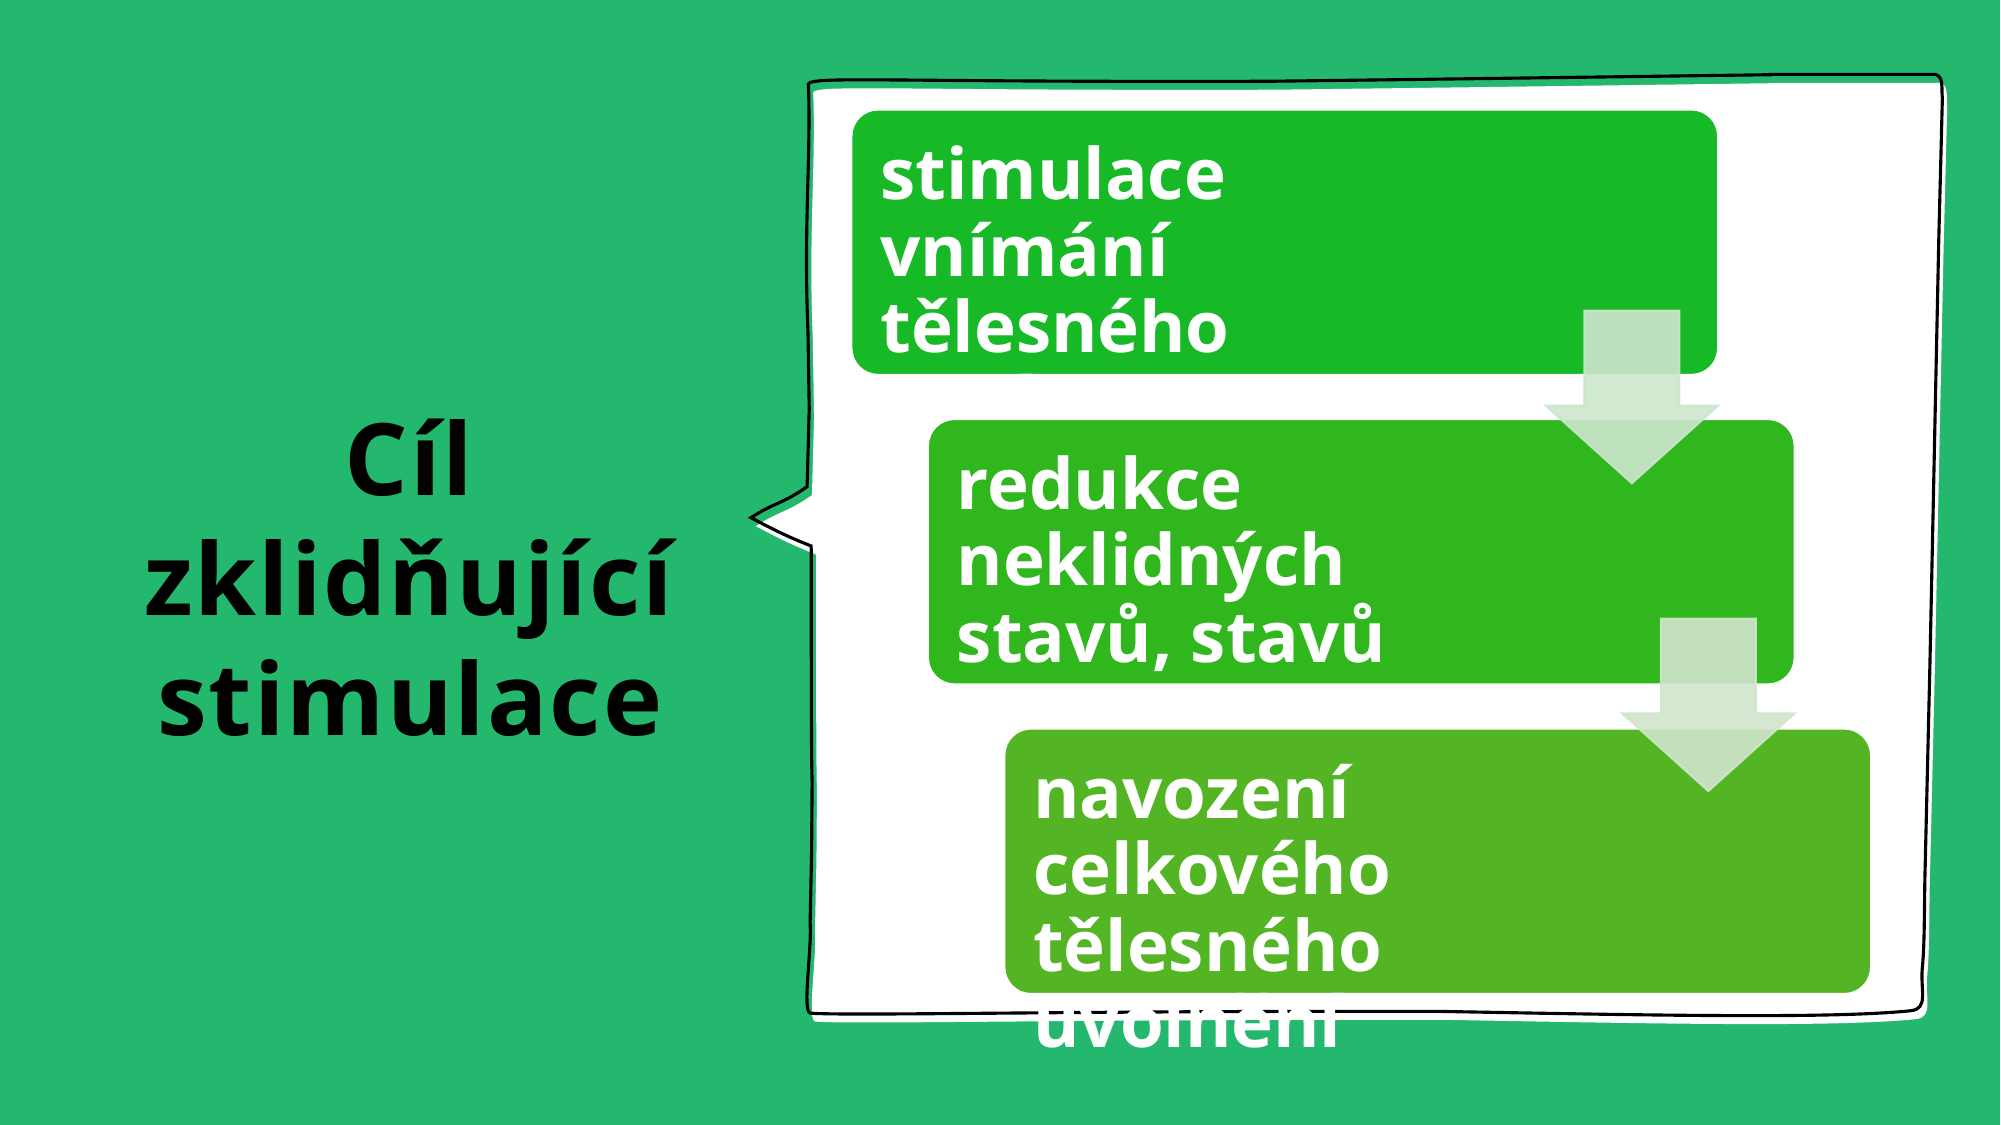

stimulace vnímání tělesného schématu
redukce neklidných stavů, stavů zmatenosti a dezorientace
navození celkového tělesného uvolnění
# Cíl zklidňující stimulace